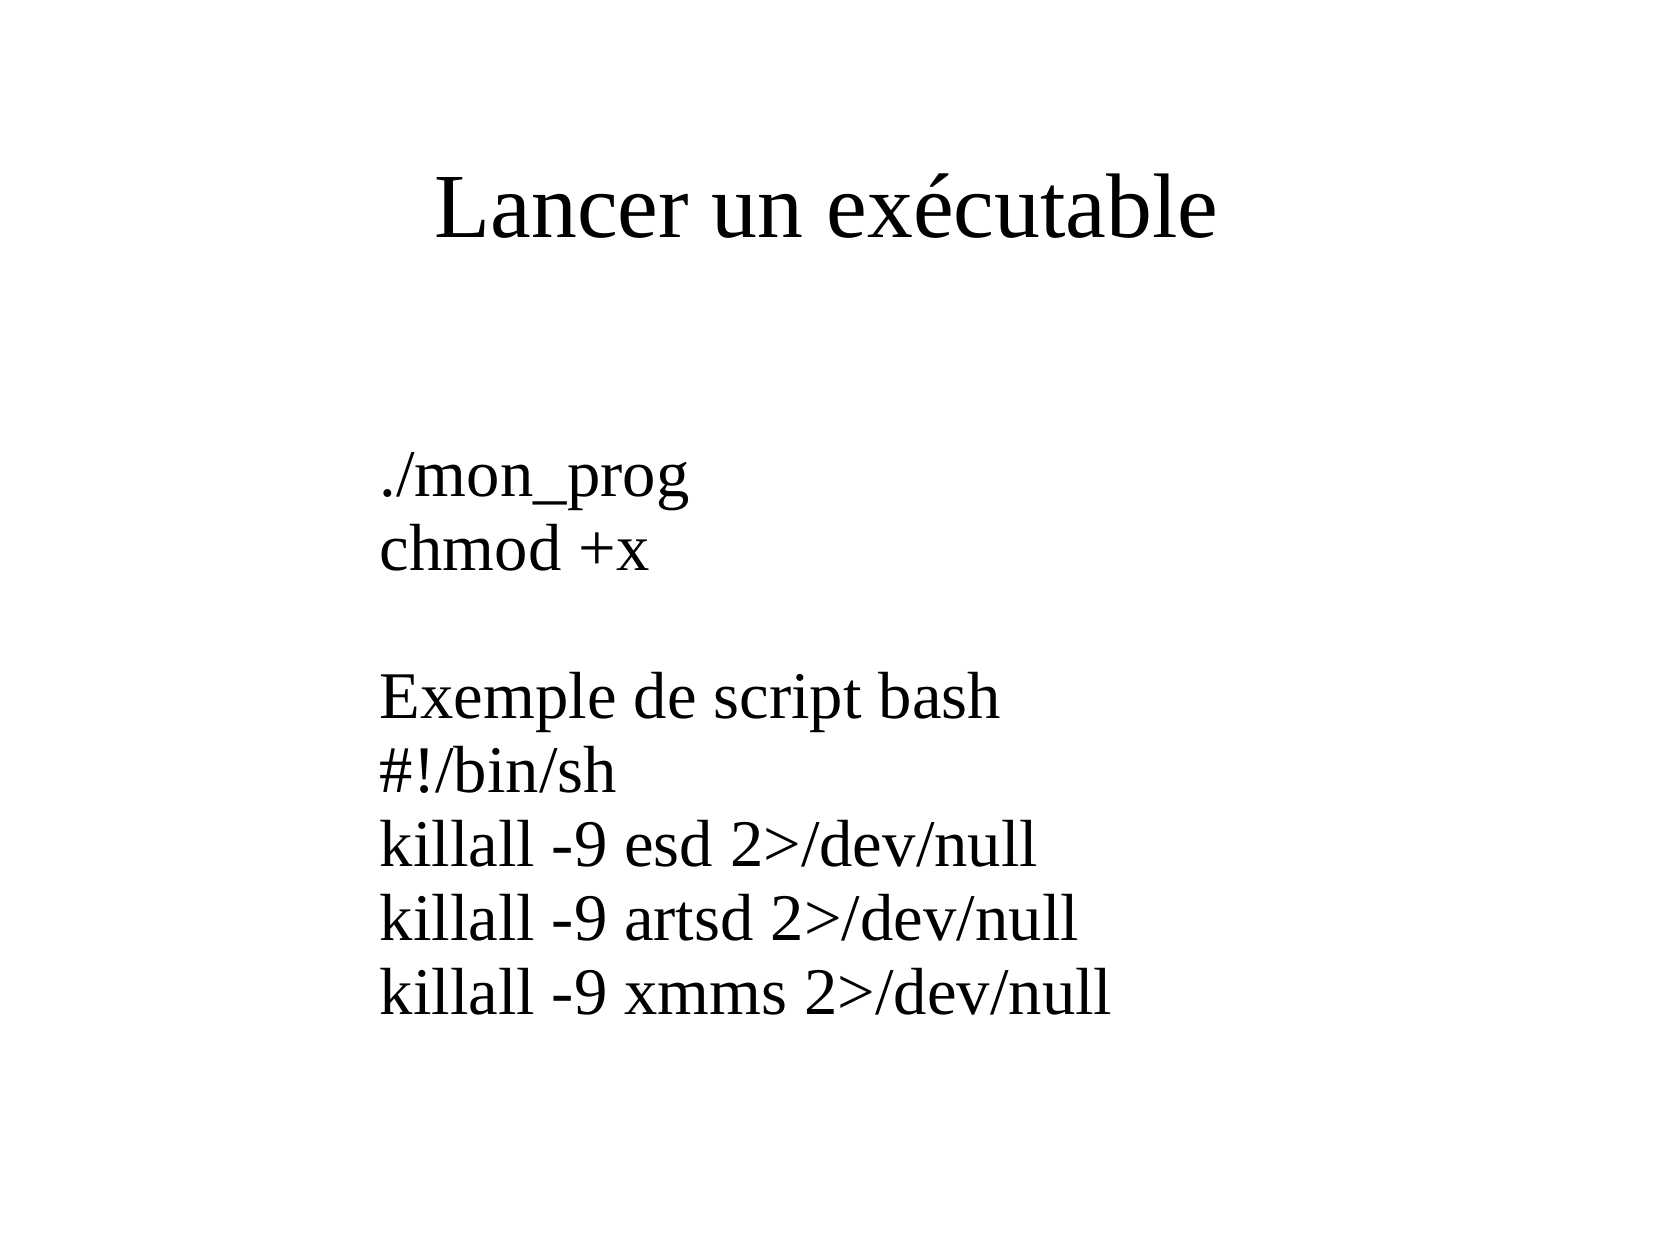

# Lancer un exécutable
./mon_prog
chmod +x
Exemple de script bash
#!/bin/sh
killall -9 esd 2>/dev/null
killall -9 artsd 2>/dev/null
killall -9 xmms 2>/dev/null